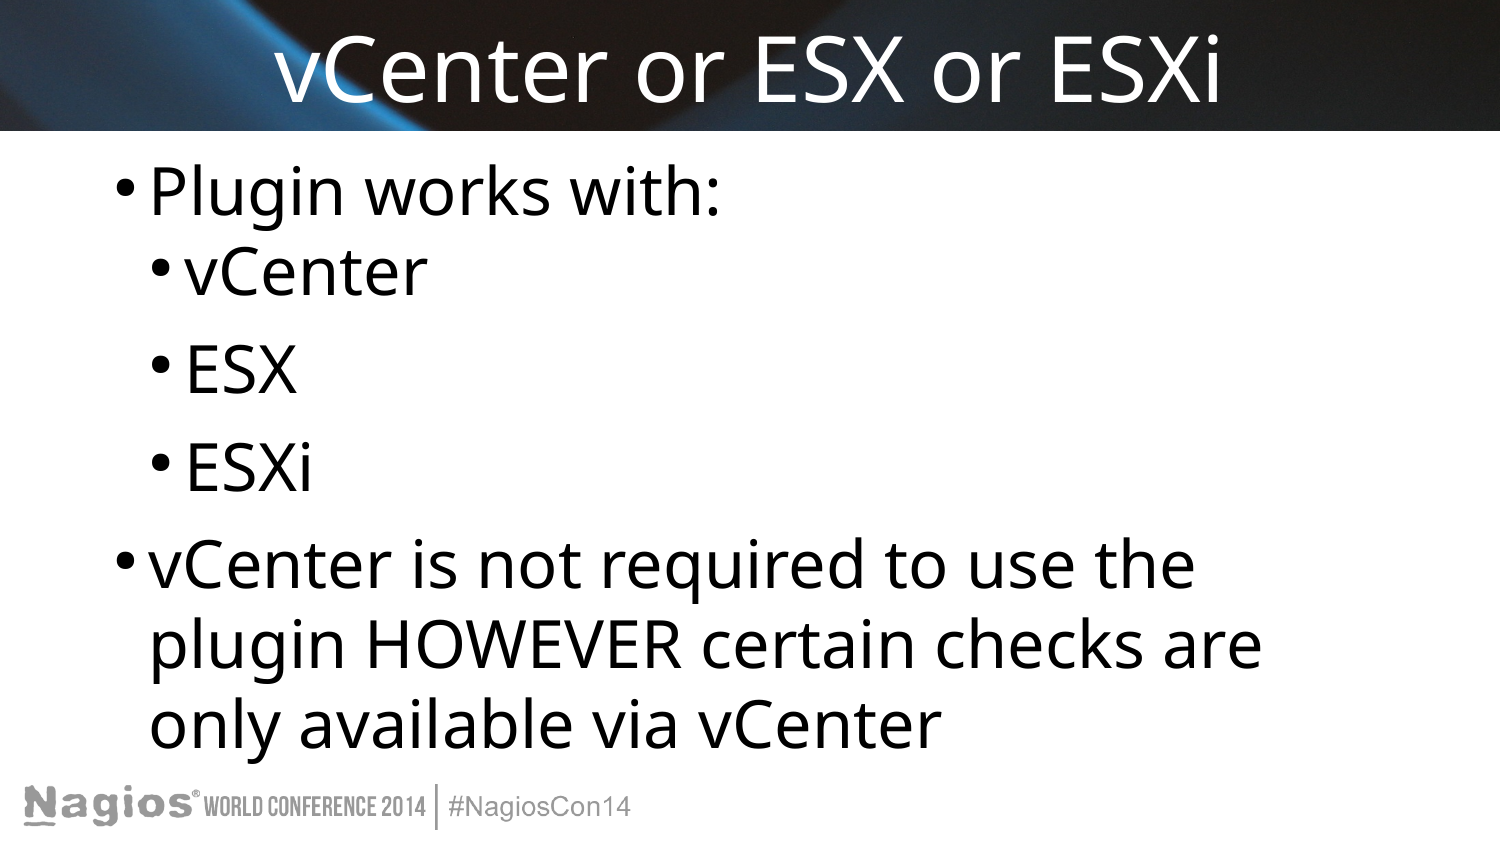

# vCenter or ESX or ESXi
Plugin works with:
vCenter
ESX
ESXi
vCenter is not required to use the plugin HOWEVER certain checks are only available via vCenter